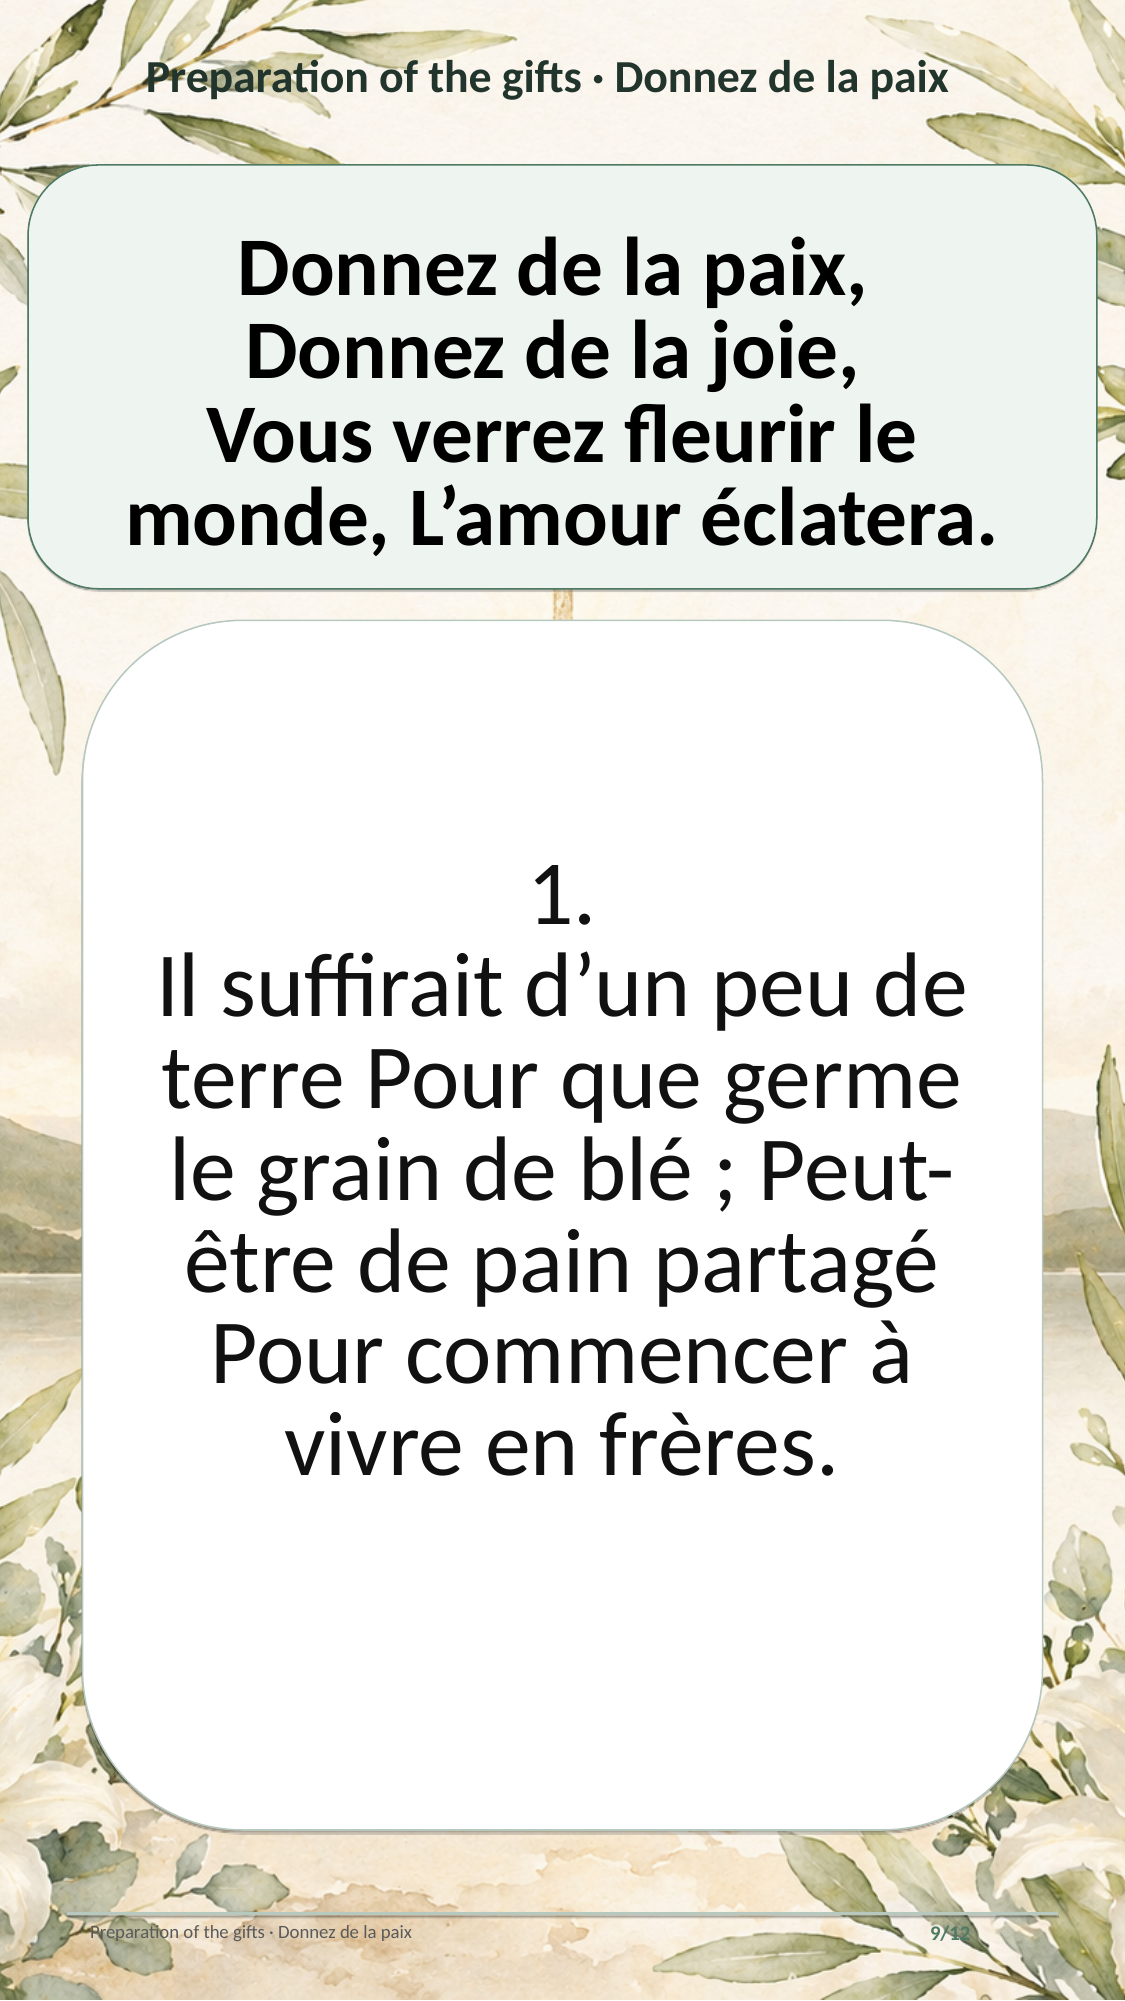

Preparation of the gifts · Donnez de la paix
Donnez de la paix,
Donnez de la joie,
Vous verrez fleurir le monde, L’amour éclatera.
1.
Il suffirait d’un peu de terre Pour que germe le grain de blé ; Peut-être de pain partagé Pour commencer à vivre en frères.
Preparation of the gifts · Donnez de la paix
9/12